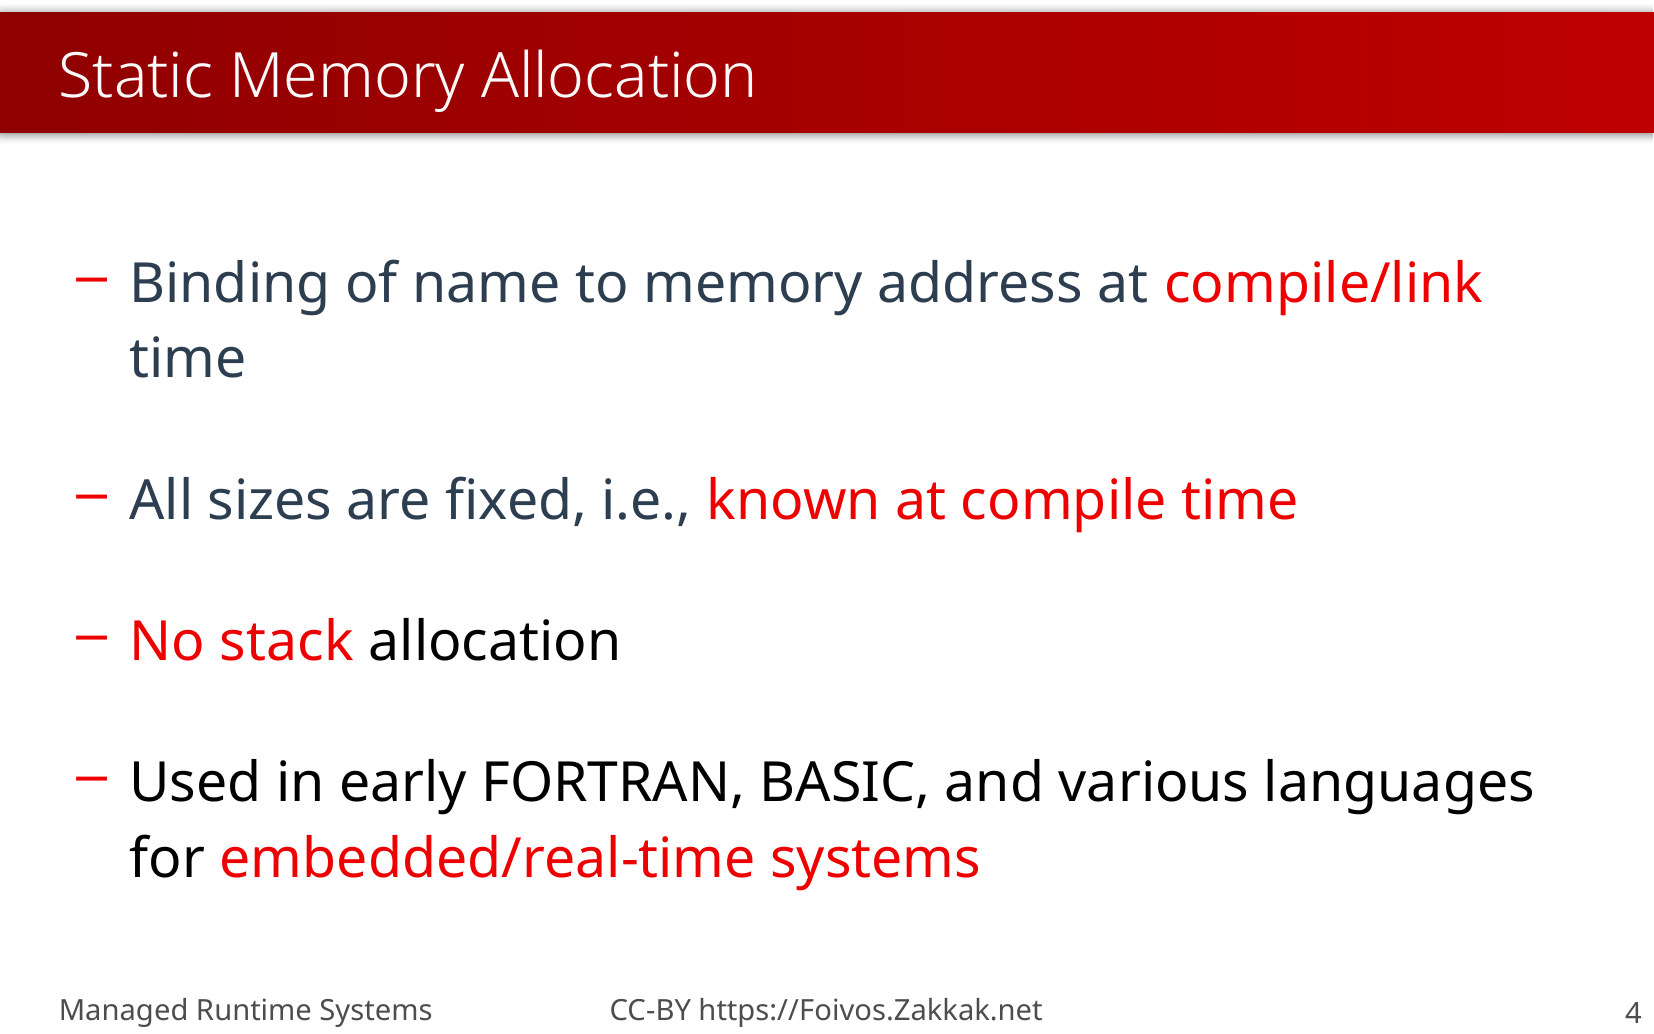

# Static Memory Allocation
Binding of name to memory address at compile/link time
All sizes are fixed, i.e., known at compile time
No stack allocation
Used in early FORTRAN, BASIC, and various languages for embedded/real-time systems
Managed Runtime Systems
CC-BY https://Foivos.Zakkak.net
4